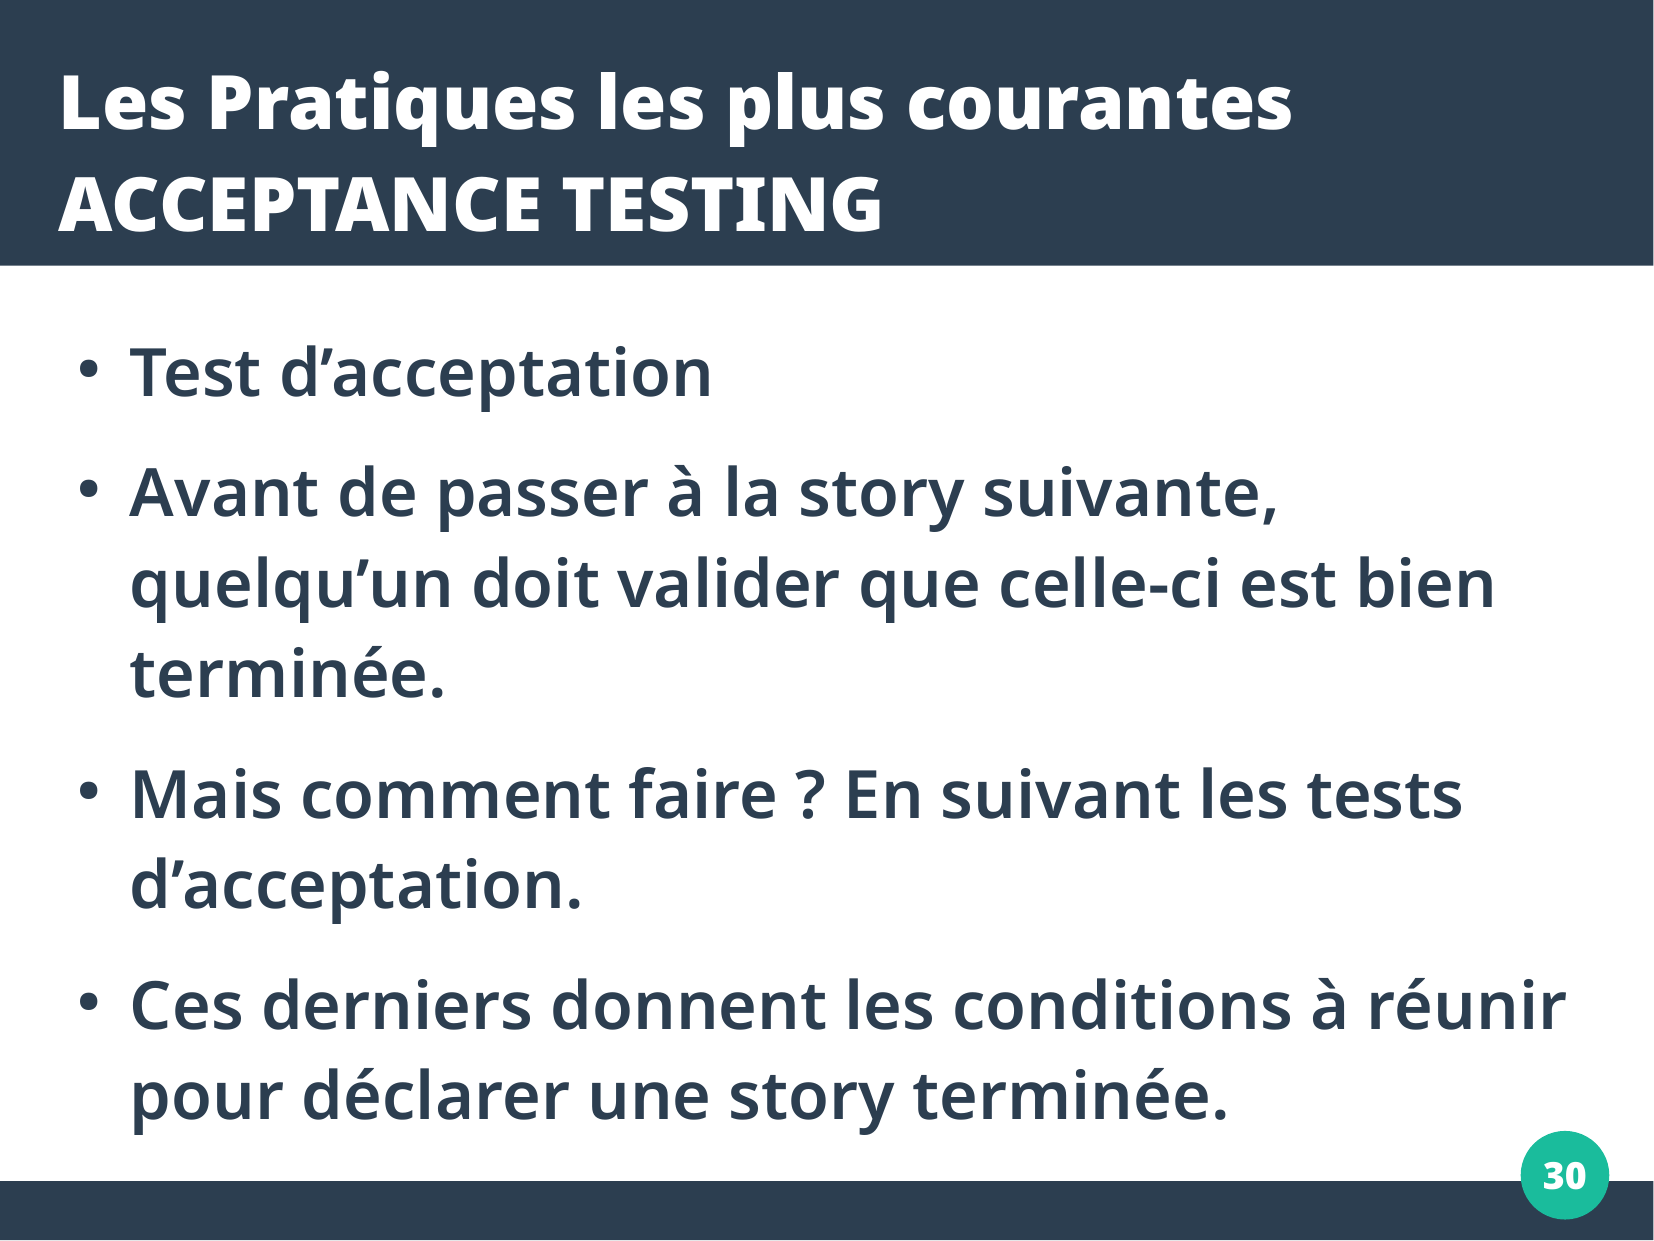

# Les Pratiques les plus courantes ACCEPTANCE TESTING
Test d’acceptation
Avant de passer à la story suivante, quelqu’un doit valider que celle-ci est bien terminée.
Mais comment faire ? En suivant les tests d’acceptation.
Ces derniers donnent les conditions à réunir pour déclarer une story terminée.
30